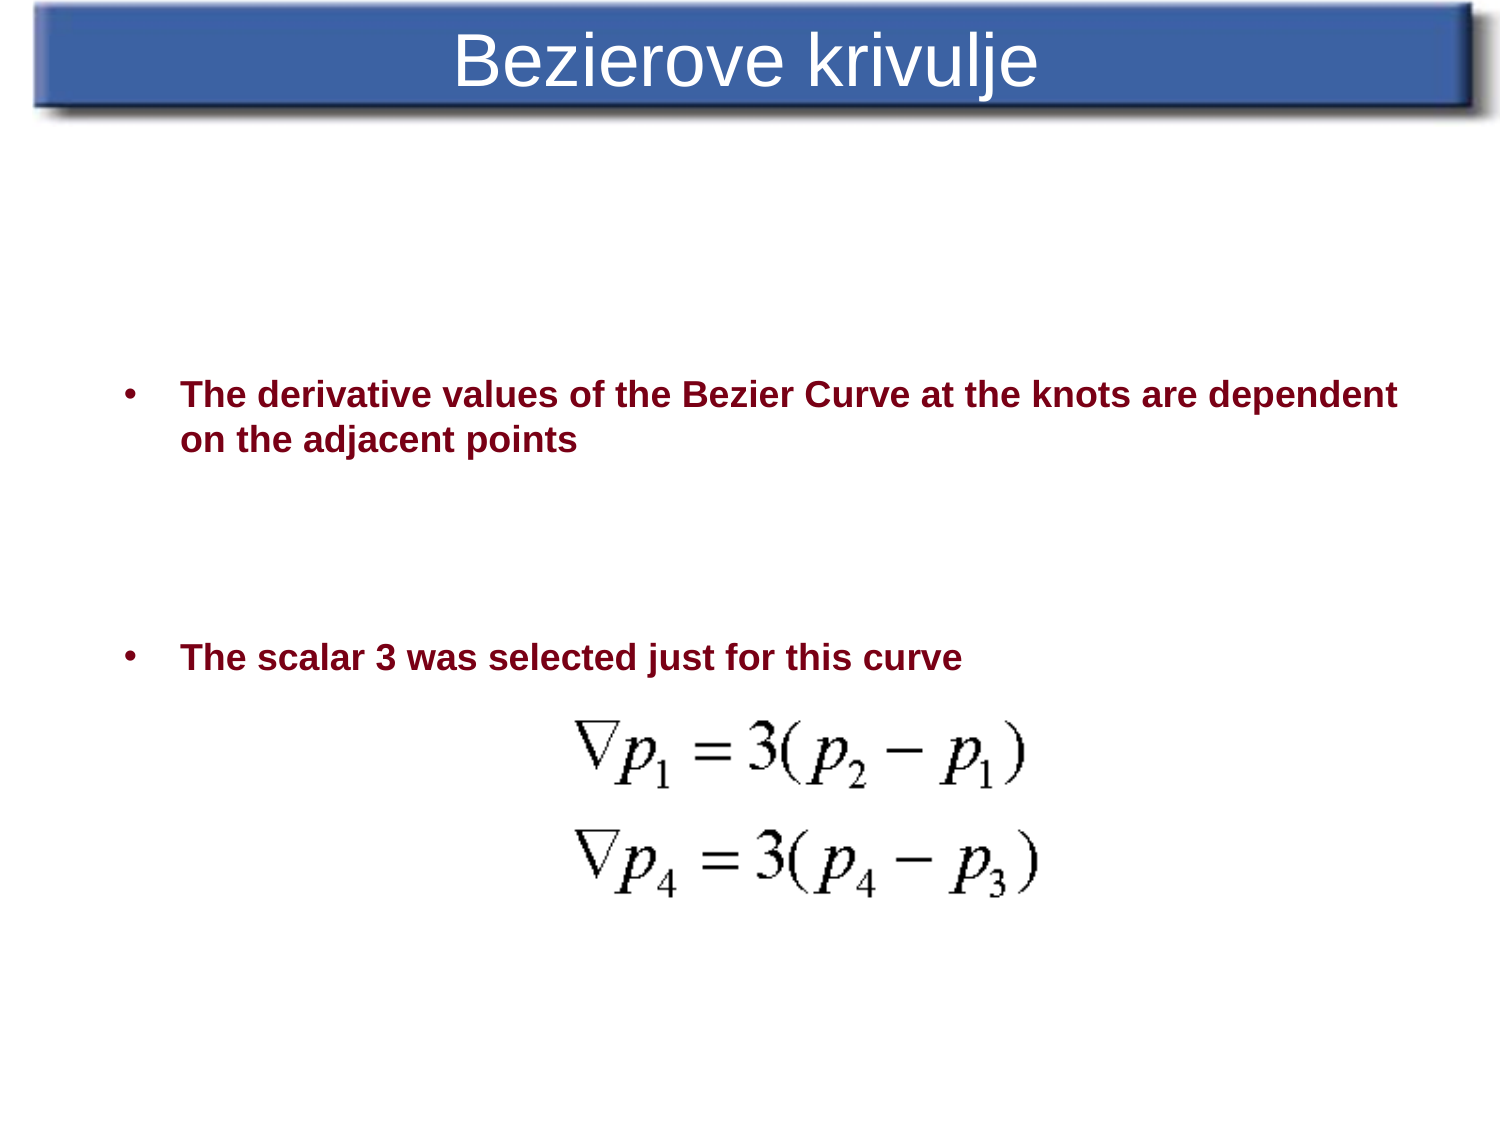

# Bezierove krivulje
The derivative values of the Bezier Curve at the knots are dependent on the adjacent points
The scalar 3 was selected just for this curve